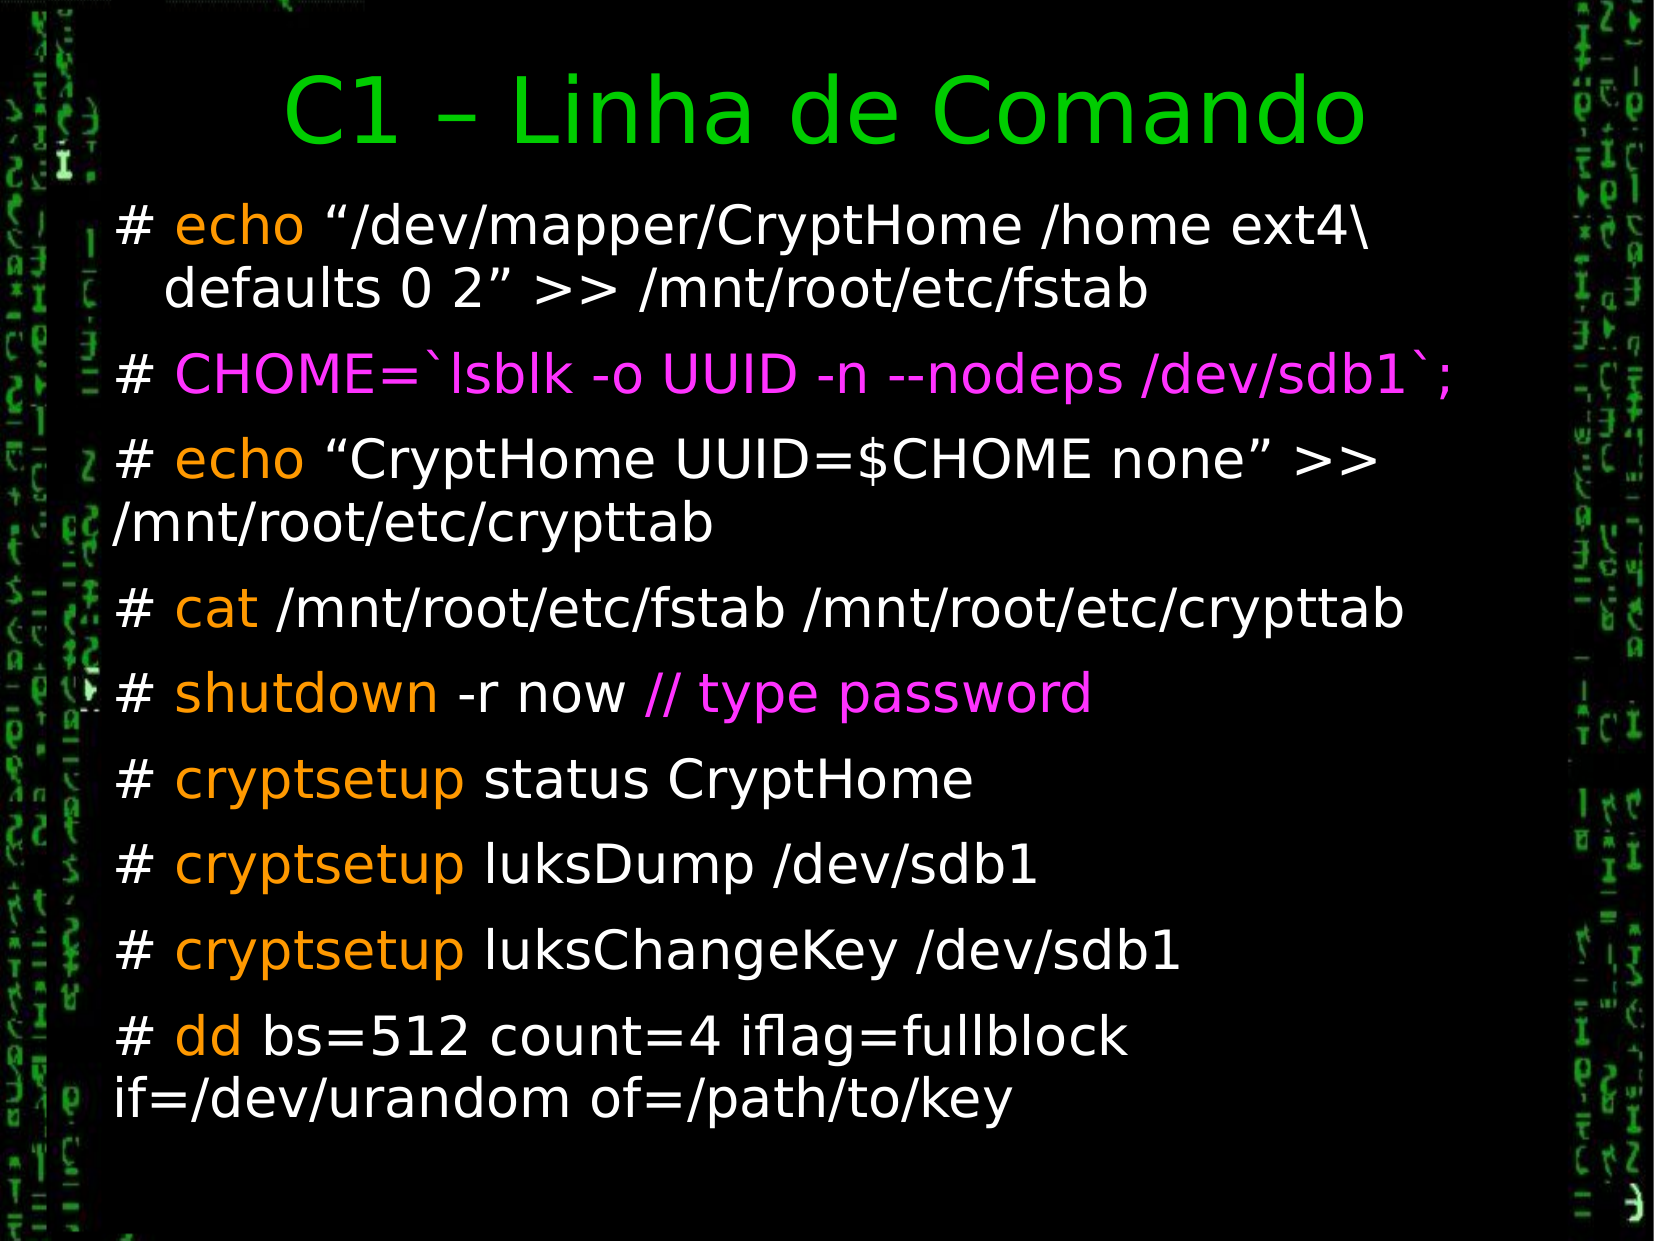

# C1 – Linha de Comando
# echo “/dev/mapper/CryptHome /home ext4\
 defaults 0 2” >> /mnt/root/etc/fstab
# CHOME=`lsblk -o UUID -n --nodeps /dev/sdb1`;
# echo “CryptHome UUID=$CHOME none” >> /mnt/root/etc/crypttab
# cat /mnt/root/etc/fstab /mnt/root/etc/crypttab
# shutdown -r now // type password
# cryptsetup status CryptHome
# cryptsetup luksDump /dev/sdb1
# cryptsetup luksChangeKey /dev/sdb1
# dd bs=512 count=4 iflag=fullblock if=/dev/urandom of=/path/to/key